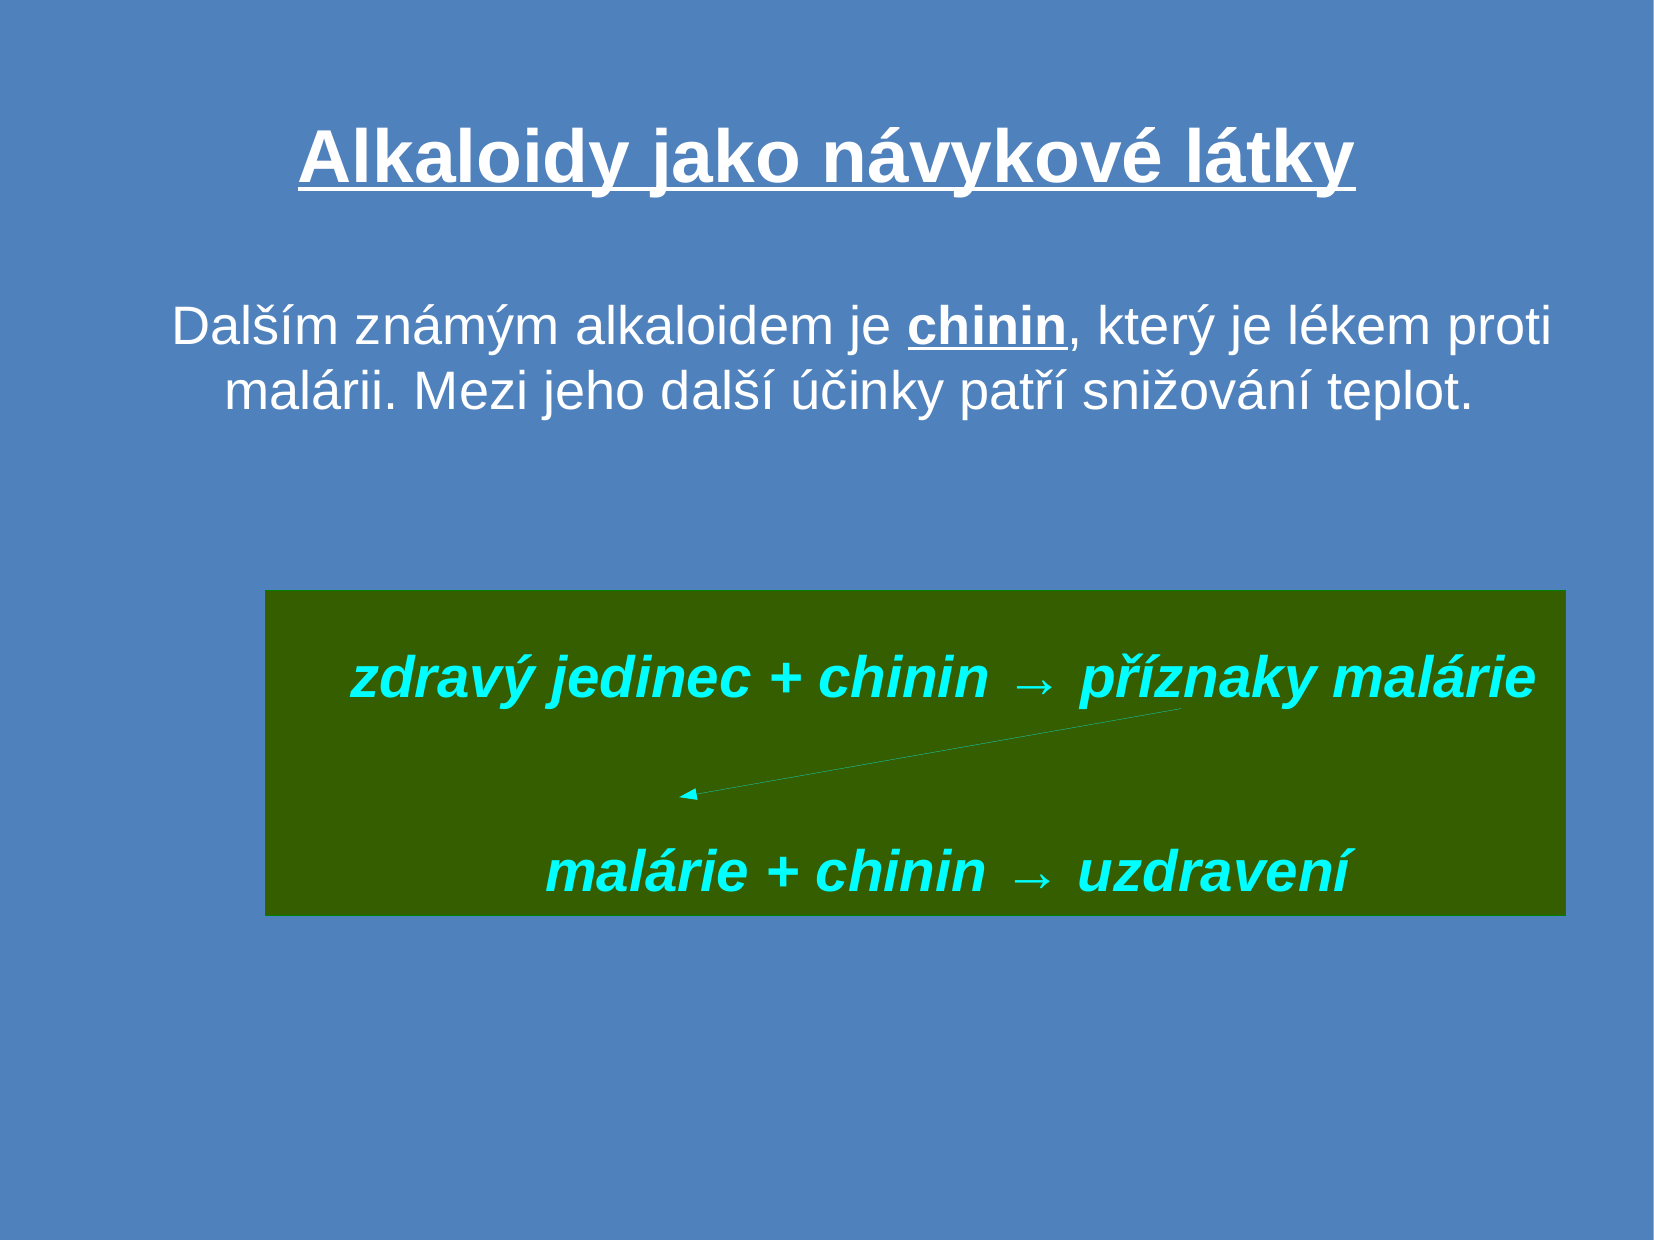

# Alkaloidy jako návykové látky
Dalším známým alkaloidem je chinin, který je lékem proti malárii. Mezi jeho další účinky patří snižování teplot.
 zdravý jedinec + chinin → příznaky malárie
 malárie + chinin → uzdravení